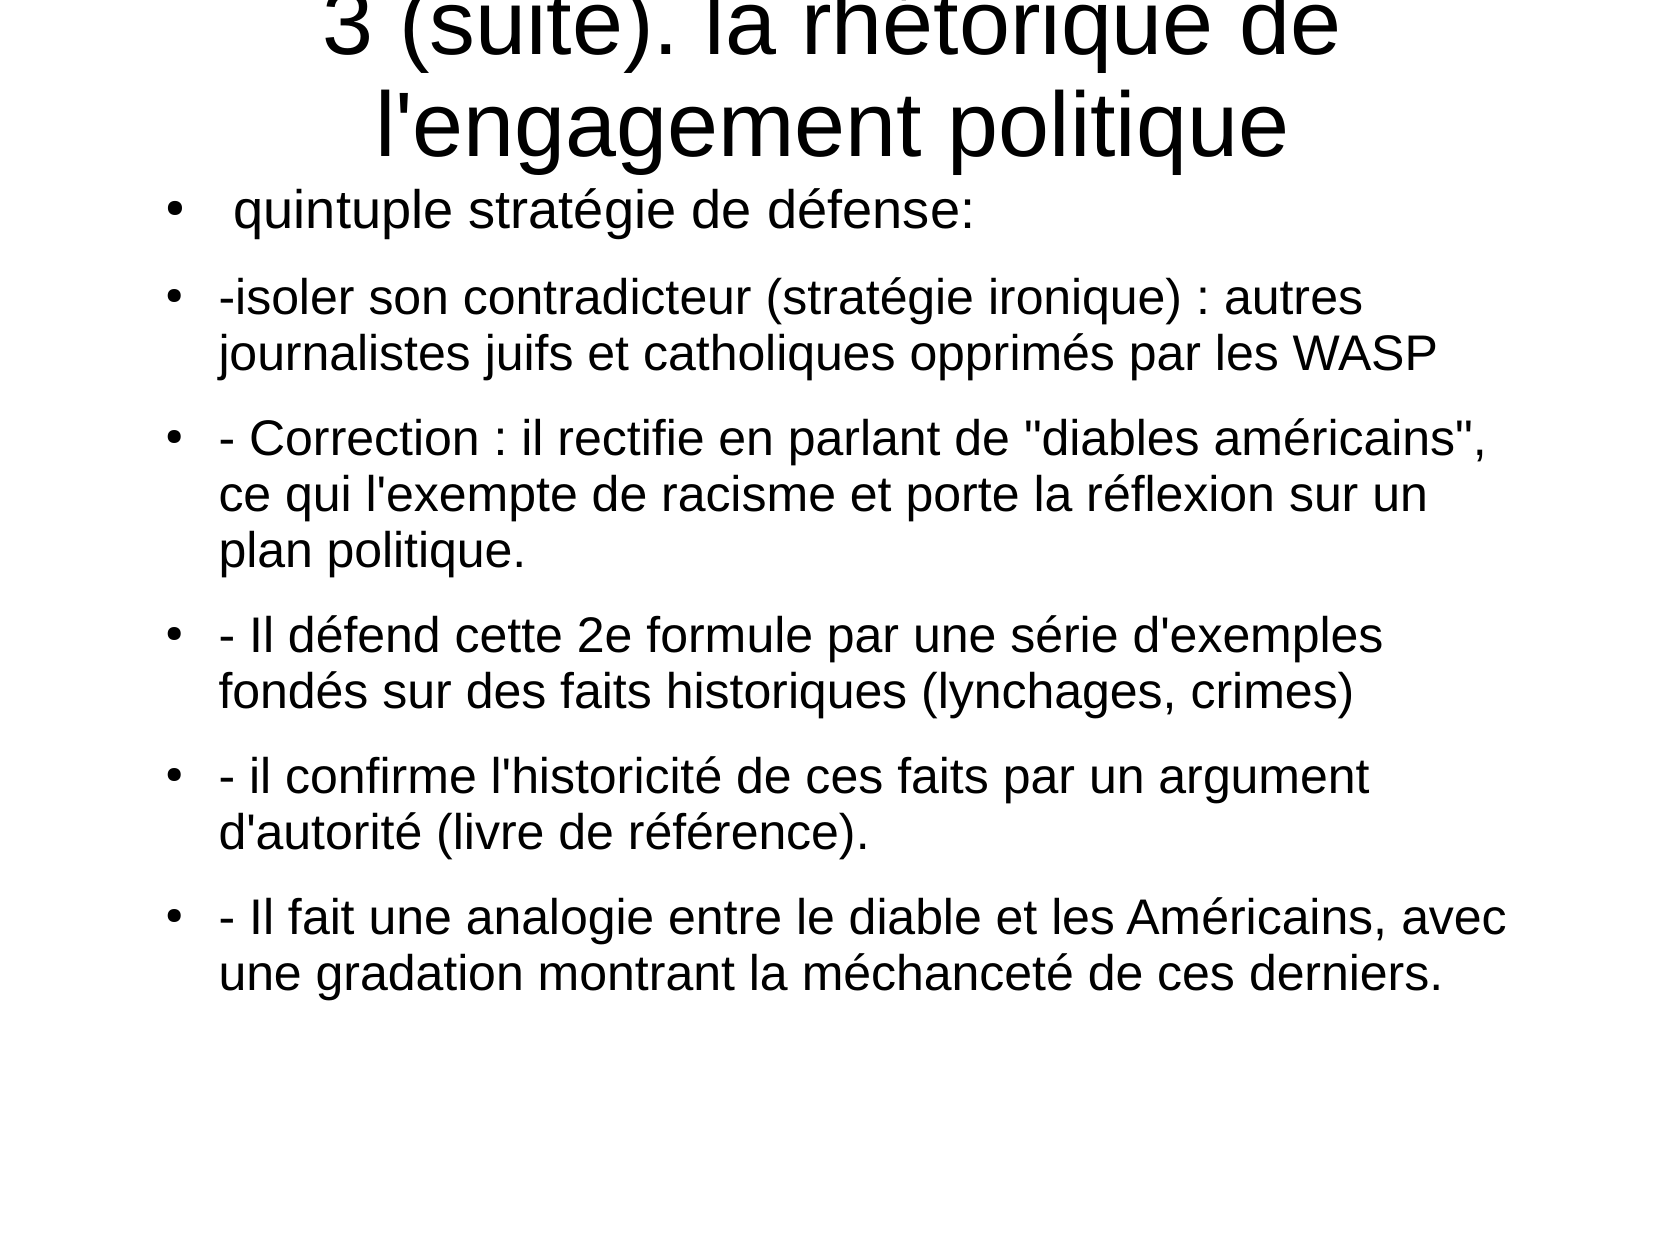

# 3 (suite). la rhétorique de l'engagement politique
 quintuple stratégie de défense:
-isoler son contradicteur (stratégie ironique) : autres journalistes juifs et catholiques opprimés par les WASP
- Correction : il rectifie en parlant de "diables américains", ce qui l'exempte de racisme et porte la réflexion sur un plan politique.
- Il défend cette 2e formule par une série d'exemples fondés sur des faits historiques (lynchages, crimes)
- il confirme l'historicité de ces faits par un argument d'autorité (livre de référence).
- Il fait une analogie entre le diable et les Américains, avec une gradation montrant la méchanceté de ces derniers.